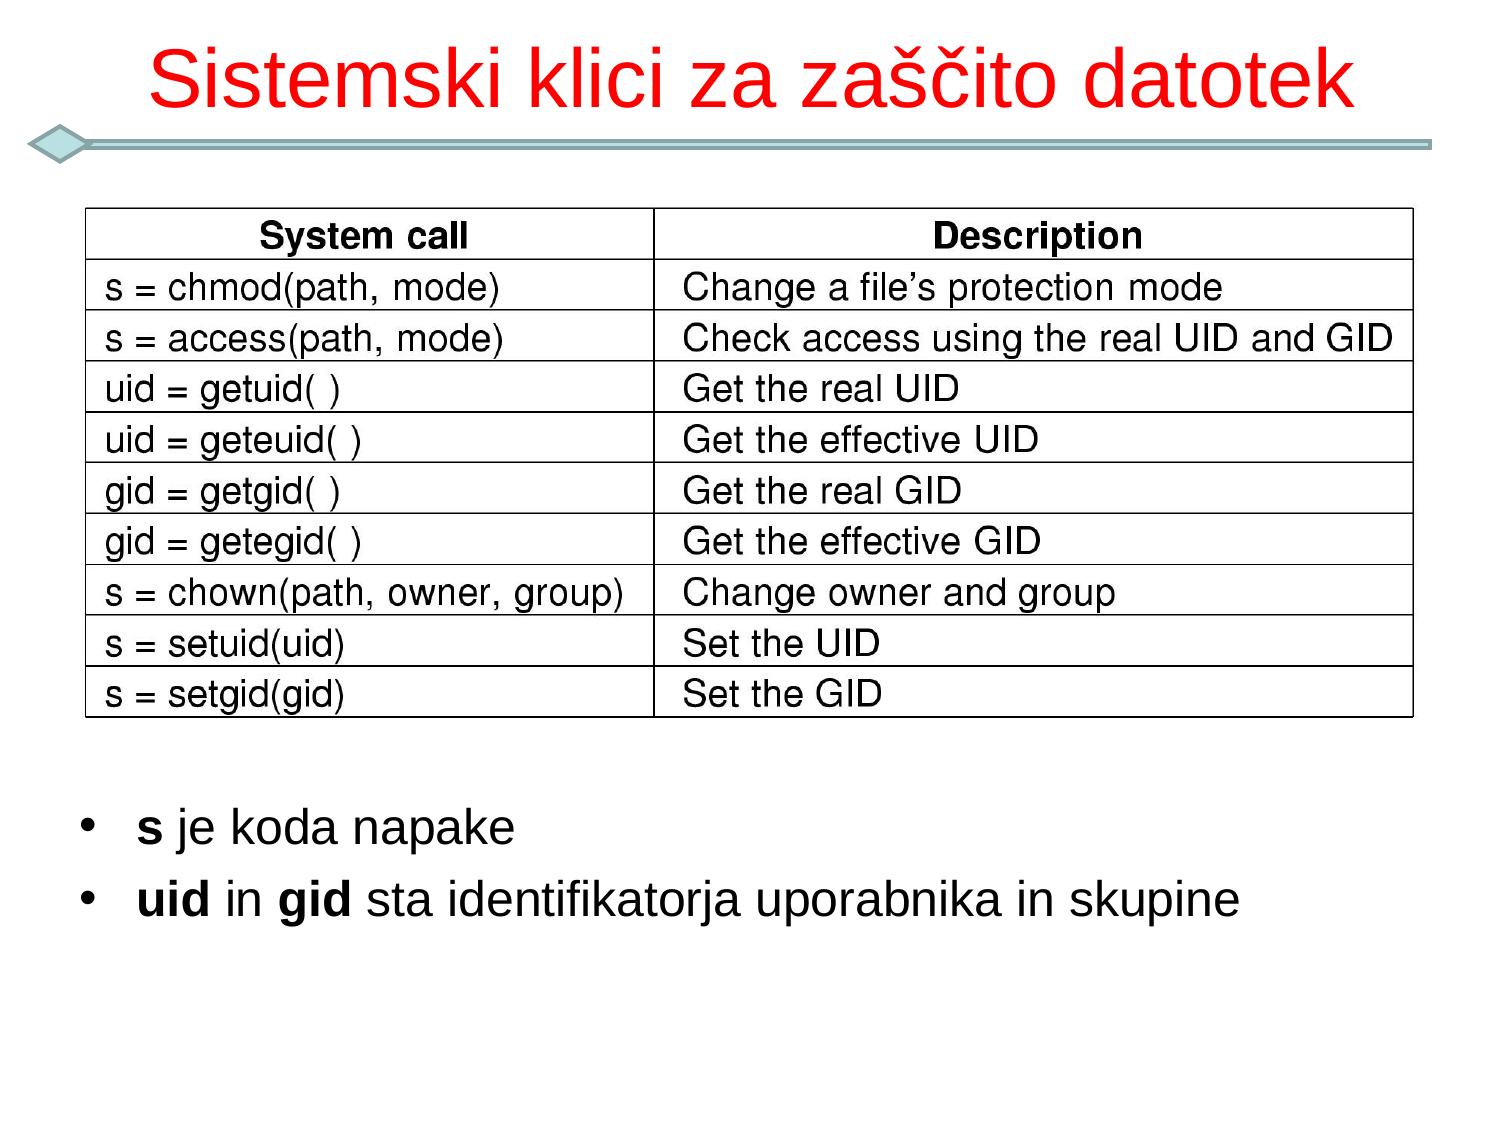

# Sistemski klici za zaščito datotek
s je koda napake
uid in gid sta identifikatorja uporabnika in skupine